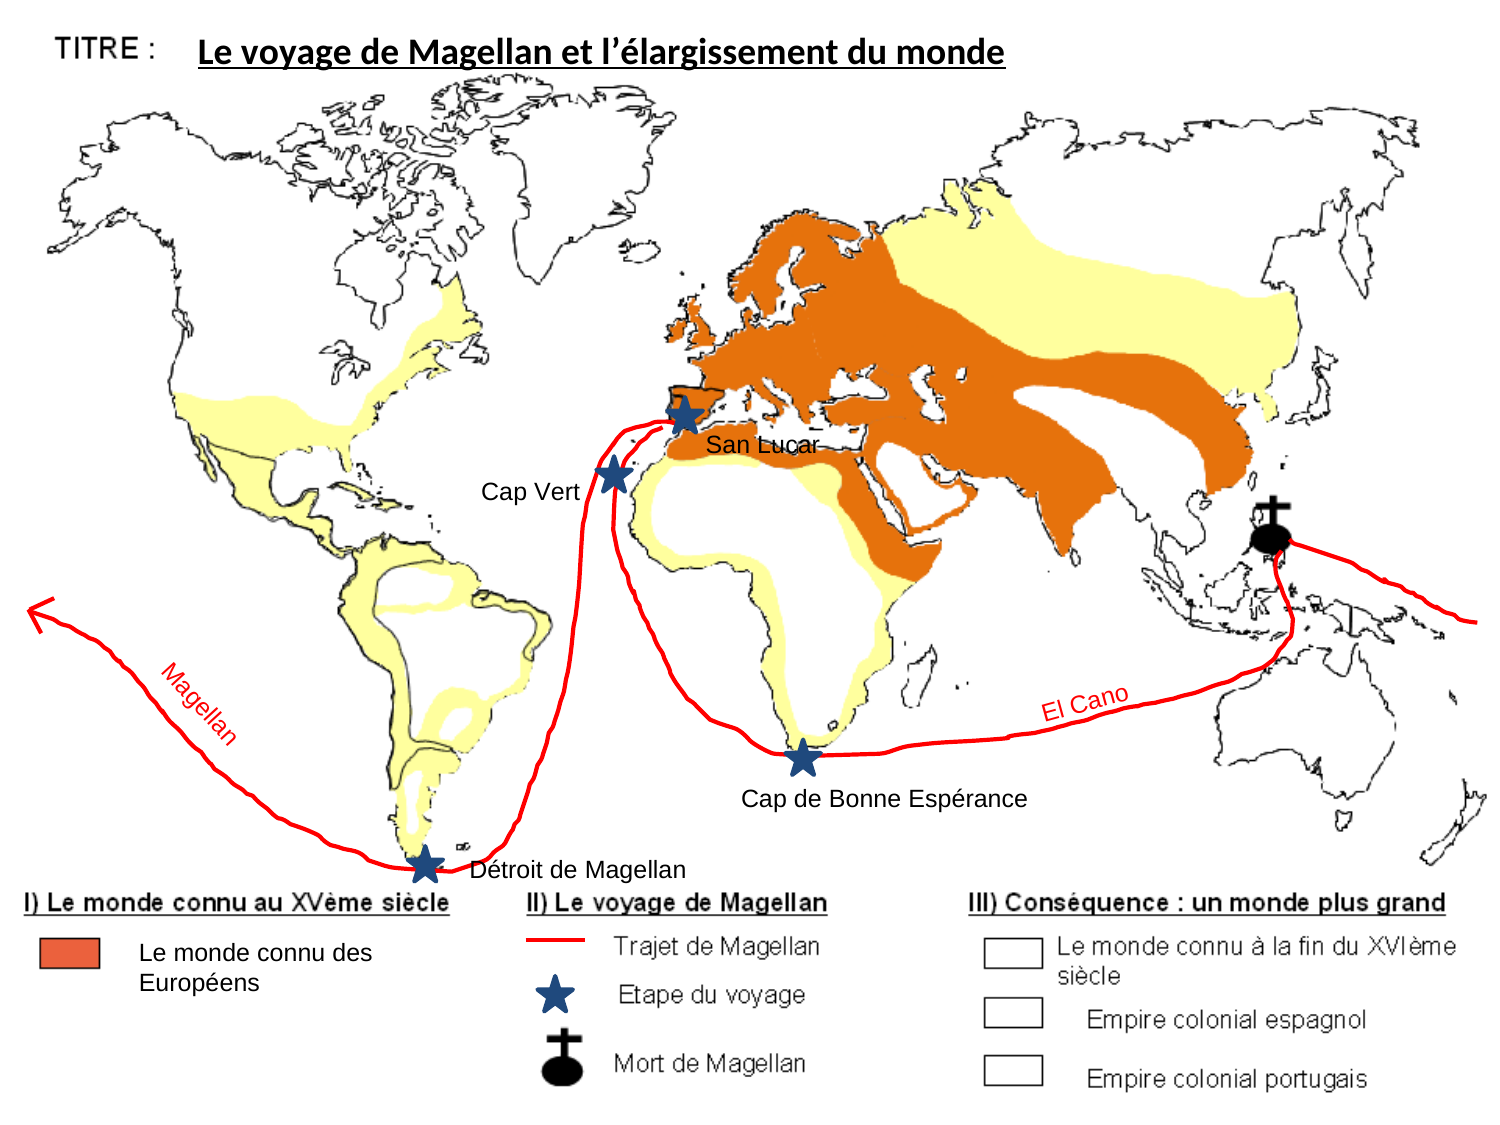

Le voyage de Magellan et l’élargissement du monde
San Lucar
Cap Vert
El Cano
Magellan
Cap de Bonne Espérance
Détroit de Magellan
Le monde connu des Européens